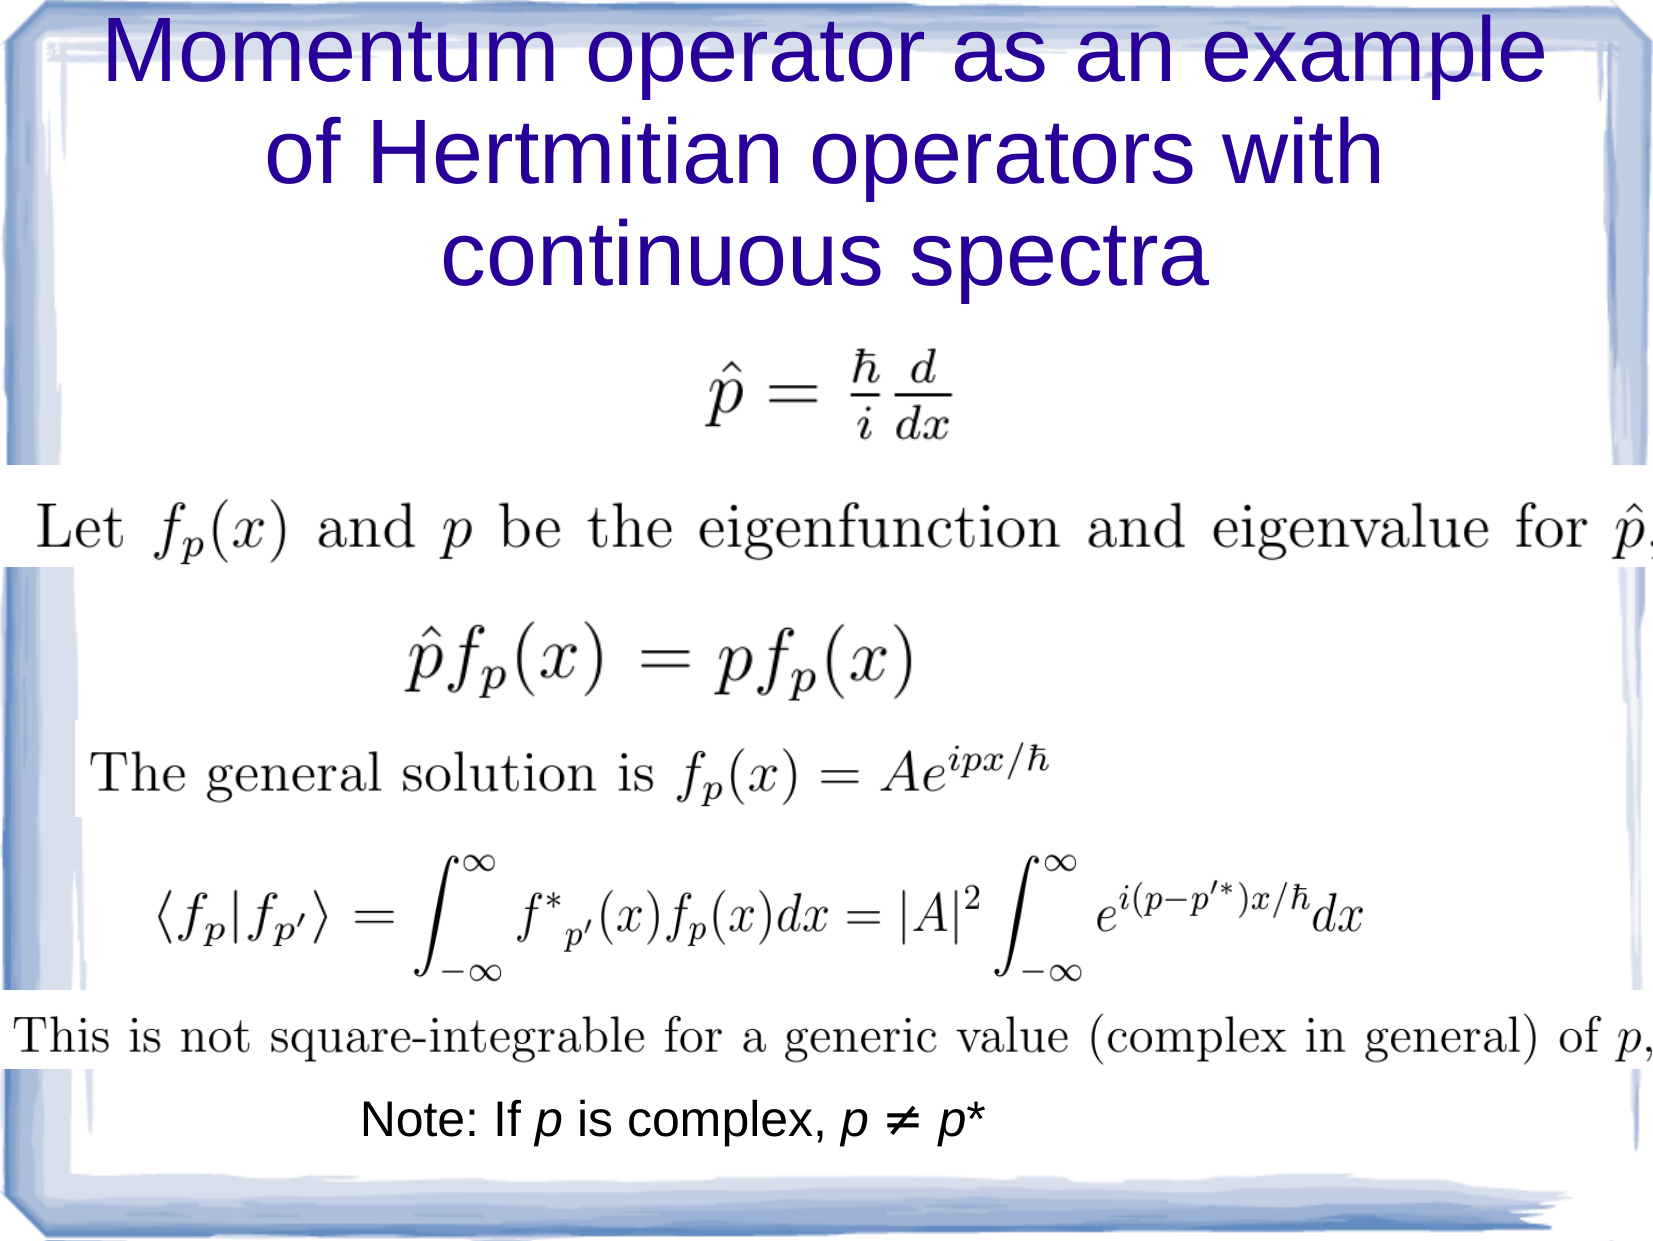

# Momentum operator as an example of Hertmitian operators with continuous spectra
Note: If p is complex, p ≠ p*